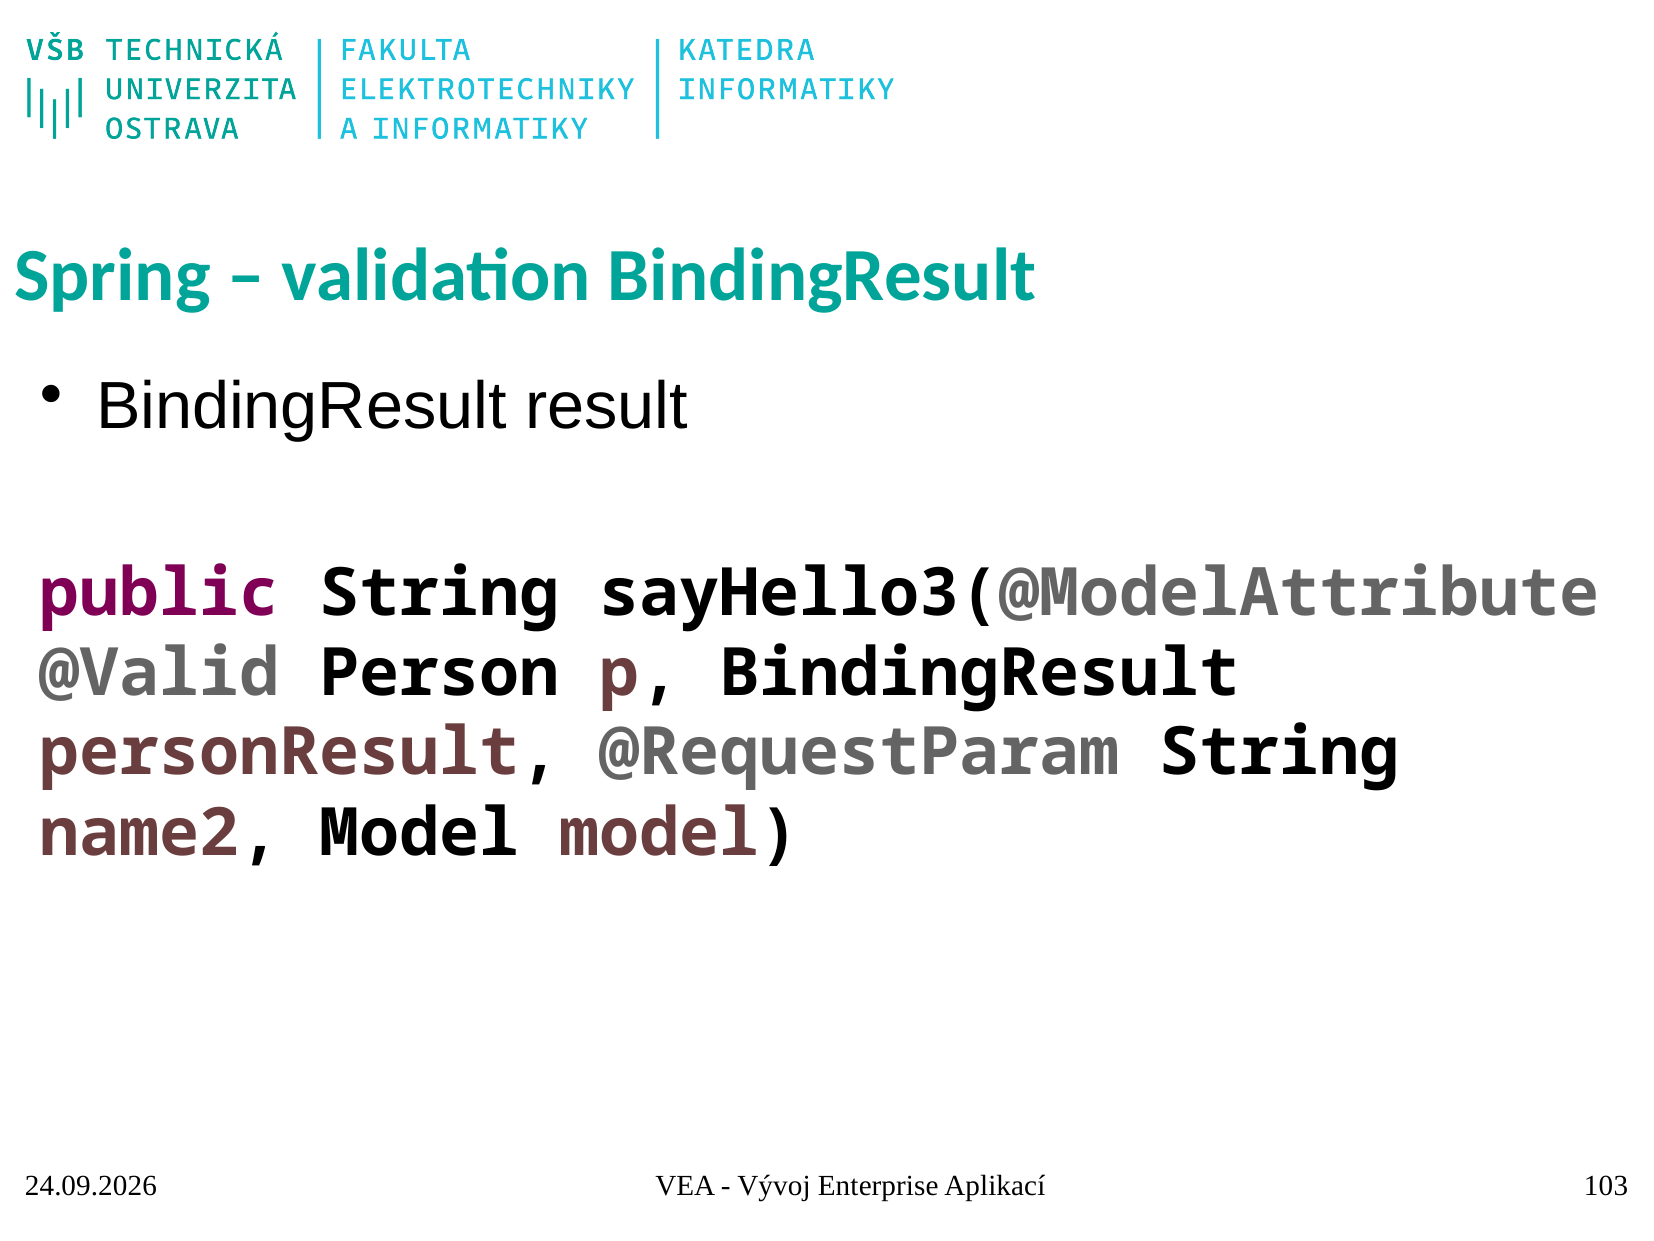

Spring – validation BindingResult
# BindingResult result
public String sayHello3(@ModelAttribute @Valid Person p, BindingResult personResult, @RequestParam String name2, Model model)
VEA - Vývoj Enterprise Aplikací
103